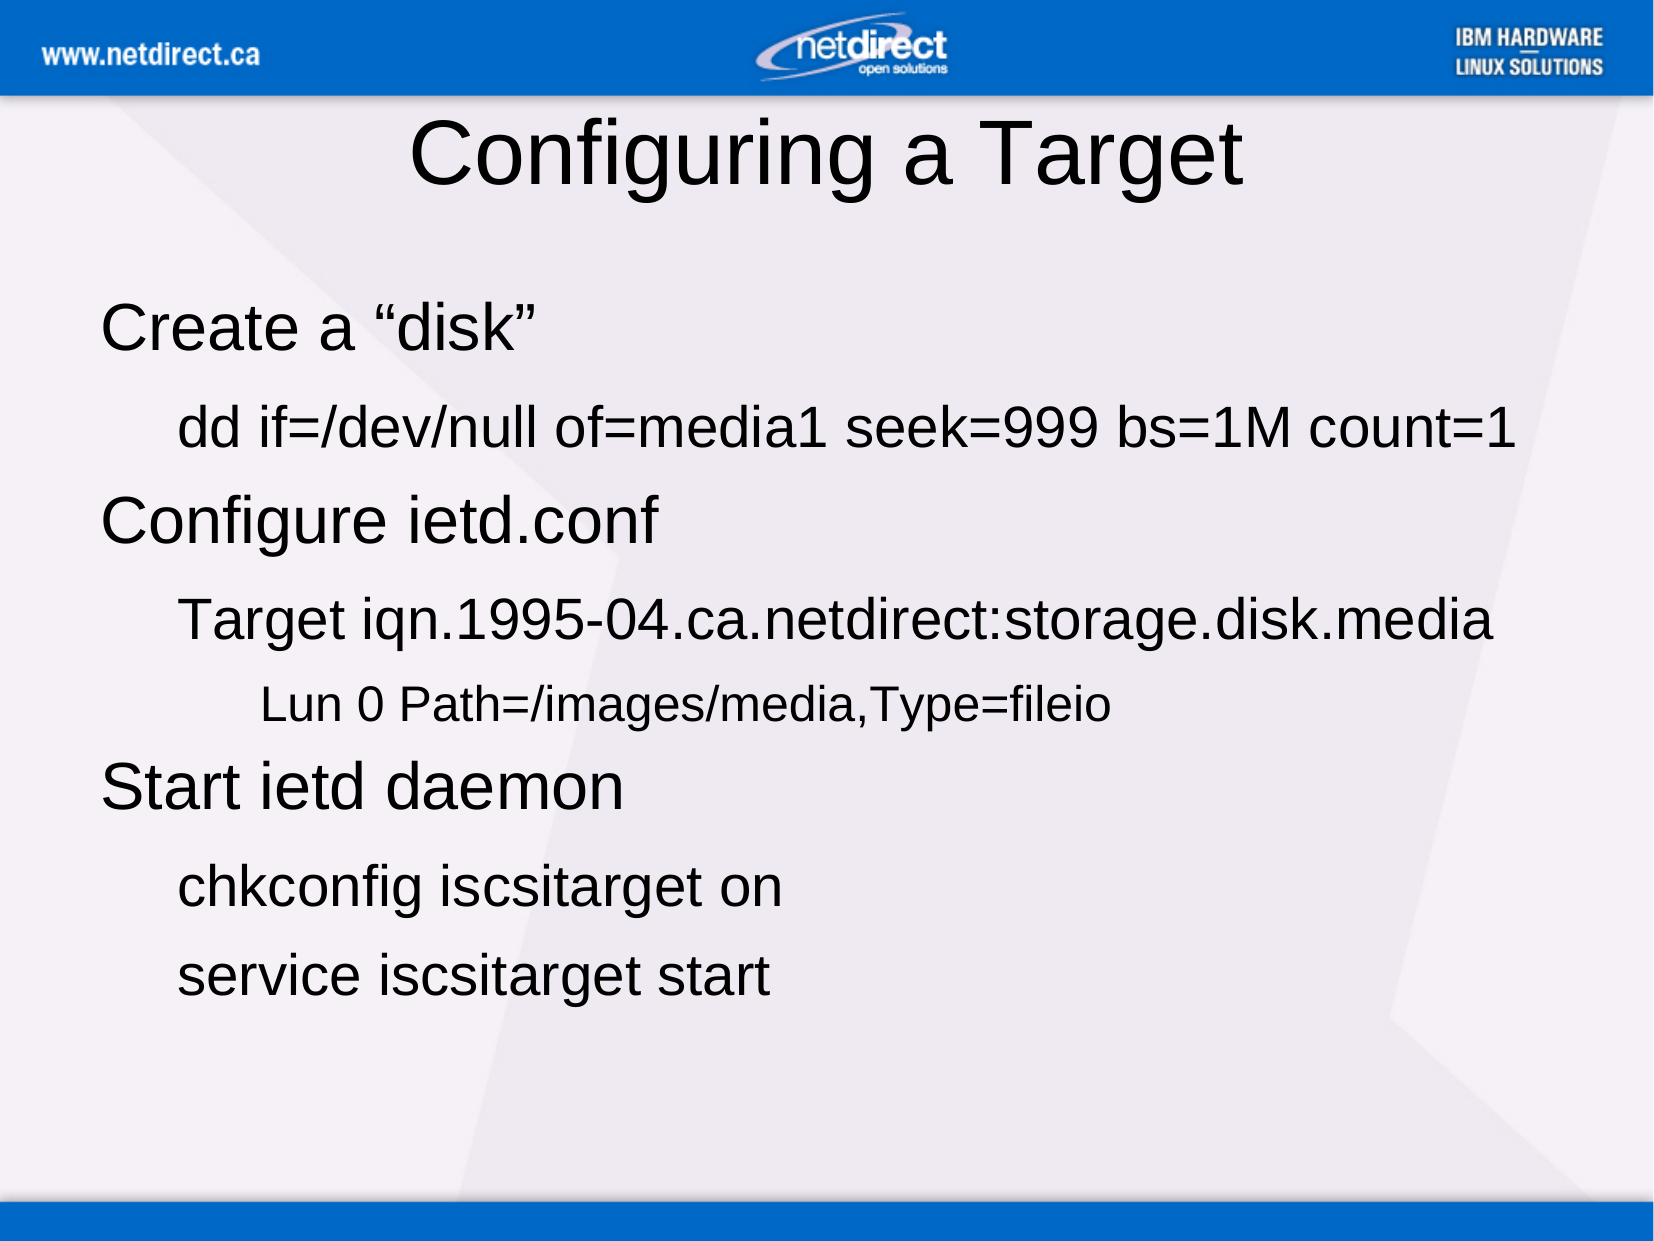

# Configuring a Target
Create a “disk”
dd if=/dev/null of=media1 seek=999 bs=1M count=1
Configure ietd.conf
Target iqn.1995-04.ca.netdirect:storage.disk.media
Lun 0 Path=/images/media,Type=fileio
Start ietd daemon
chkconfig iscsitarget on
service iscsitarget start